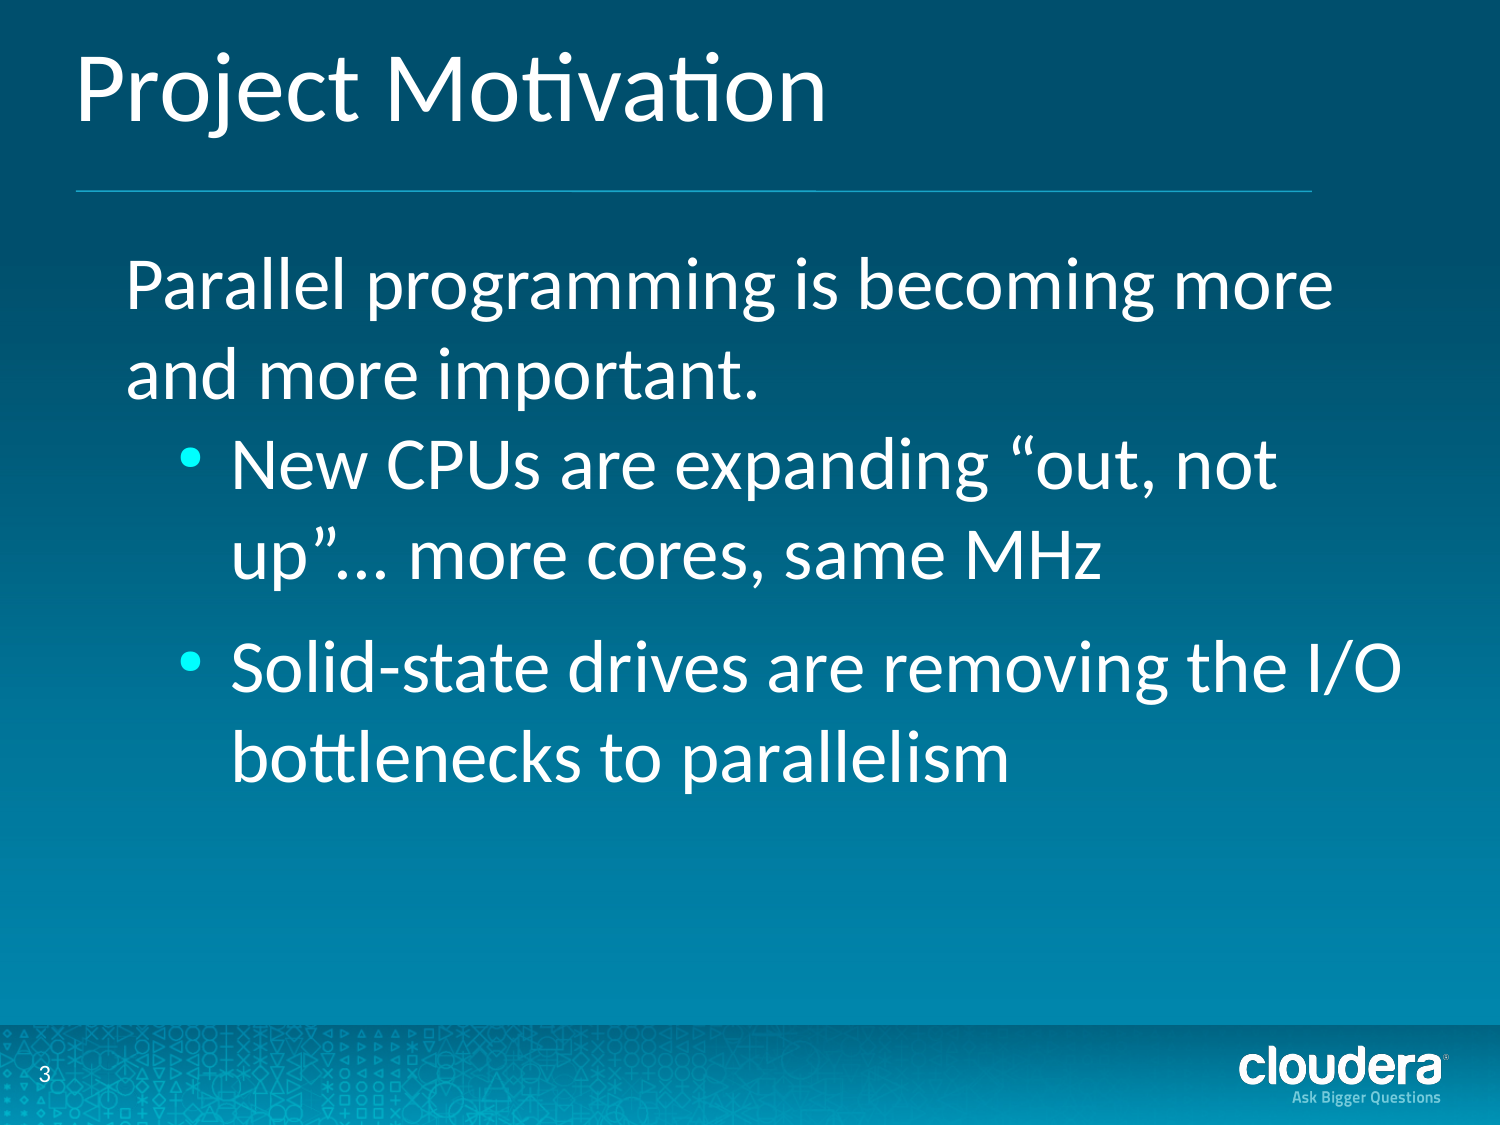

# Project Motivation
Parallel programming is becoming more and more important.
New CPUs are expanding “out, not up”... more cores, same MHz
Solid-state drives are removing the I/O bottlenecks to parallelism